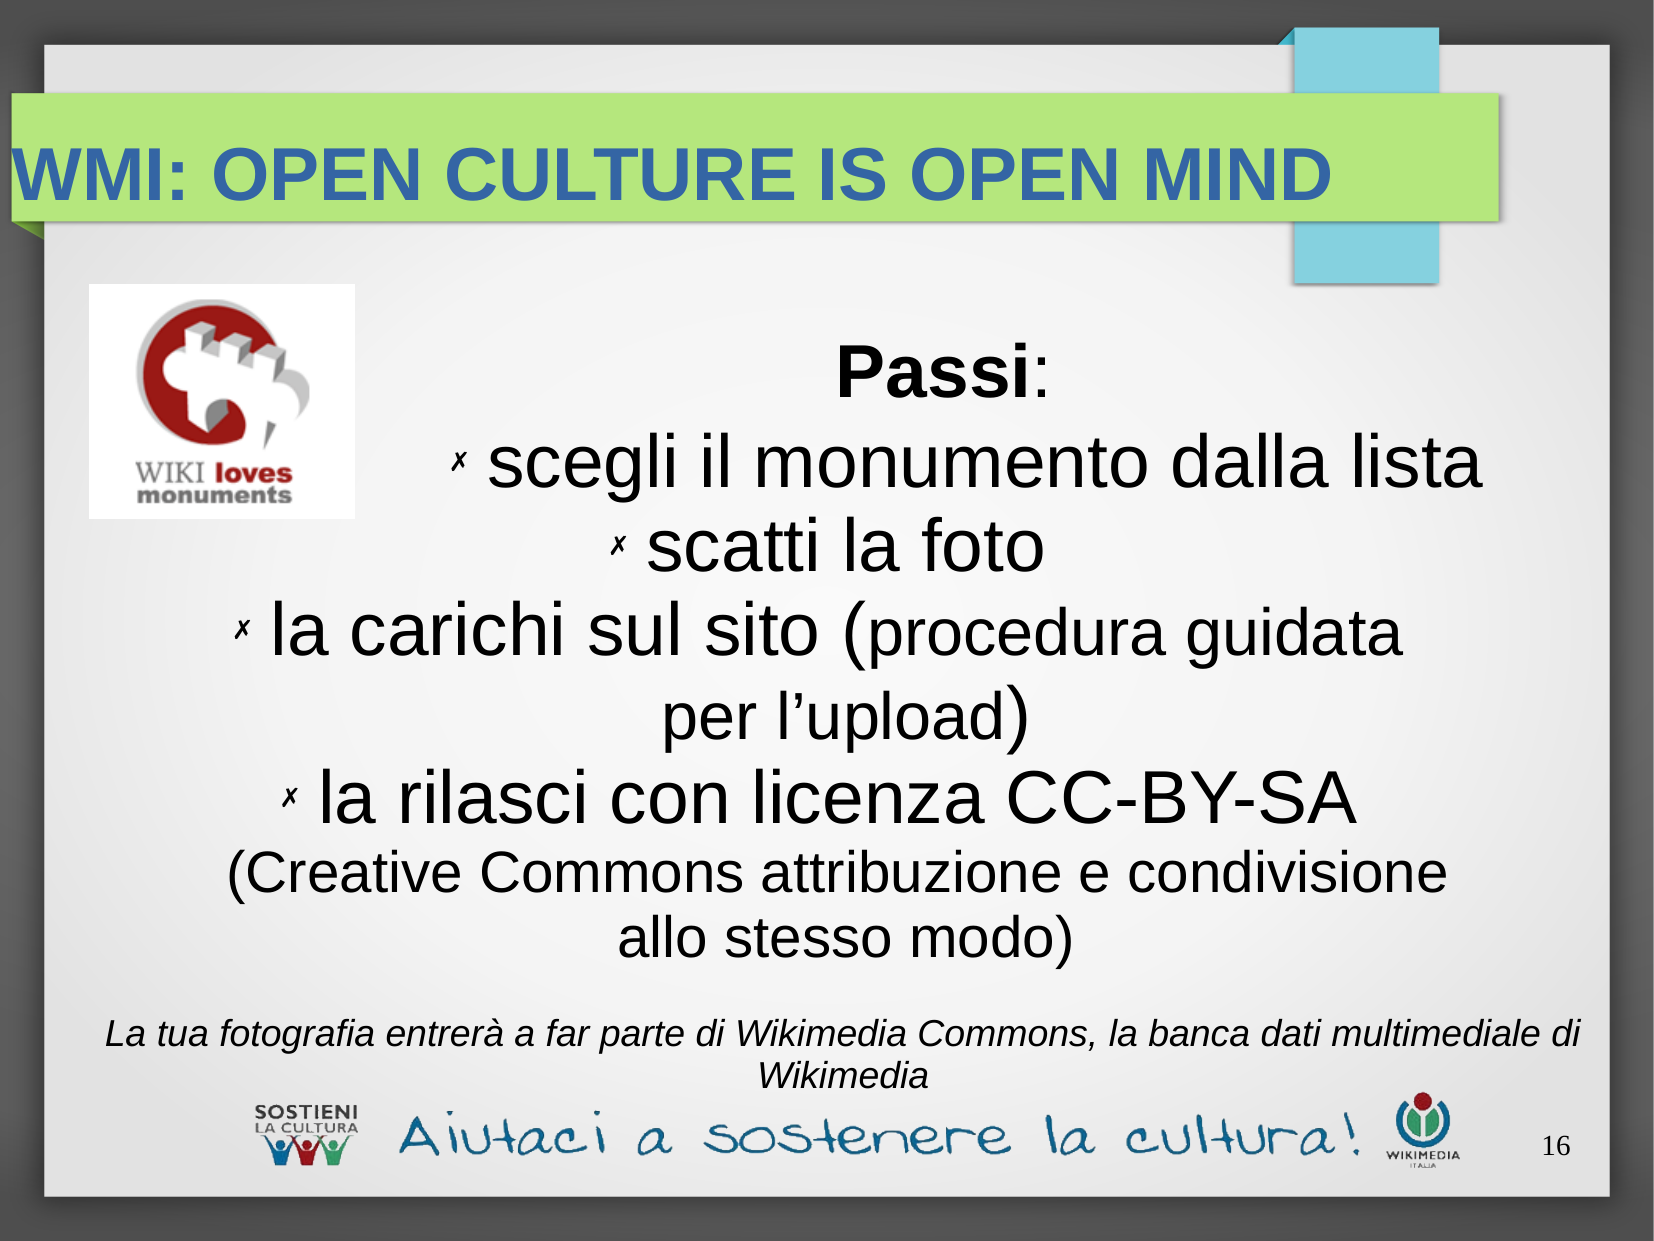

# WMI: OPEN CULTURE IS OPEN MIND
Passi:
scegli il monumento dalla lista
scatti la foto
la carichi sul sito (procedura guidata
per l’upload)
la rilasci con licenza CC-BY-SA
(Creative Commons attribuzione e condivisione
allo stesso modo)
La tua fotografia entrerà a far parte di Wikimedia Commons, la banca dati multimediale di Wikimedia
16